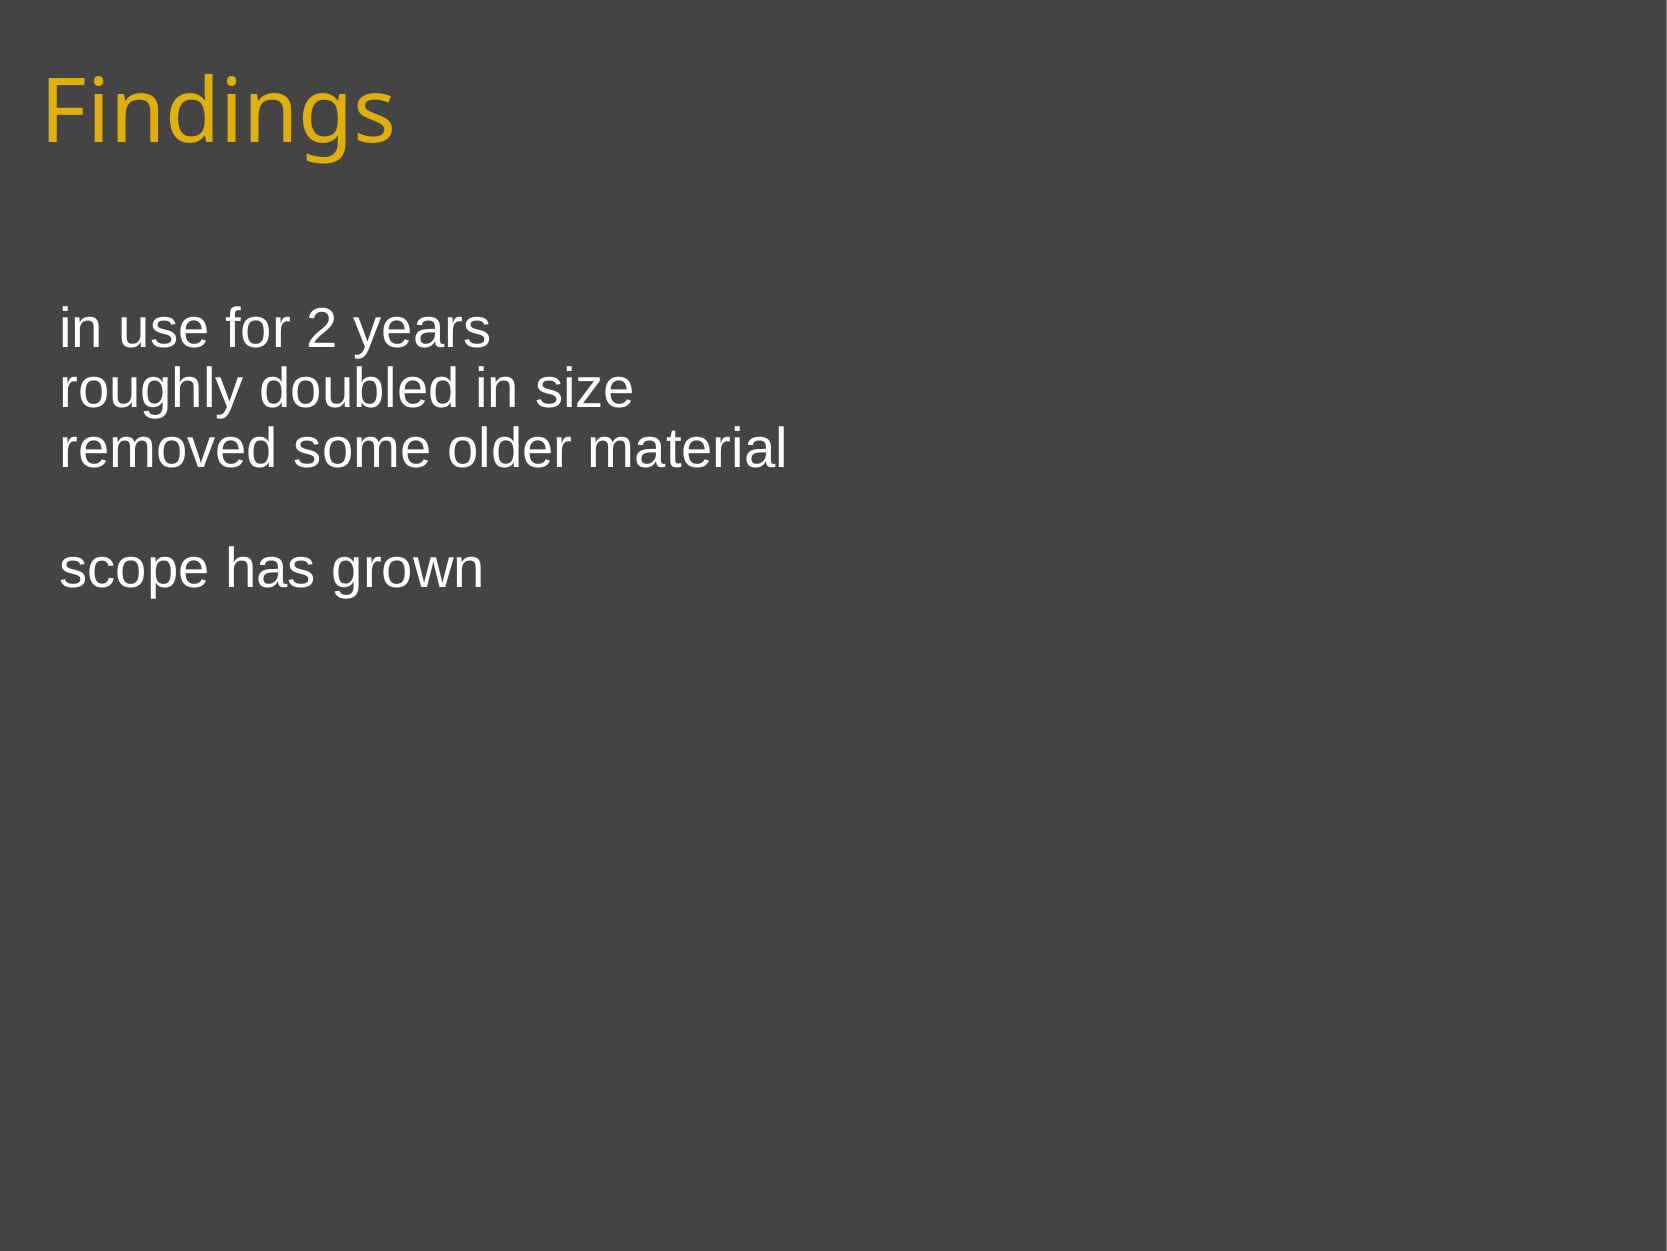

# Findings
in use for 2 years
roughly doubled in size
removed some older material
scope has grown